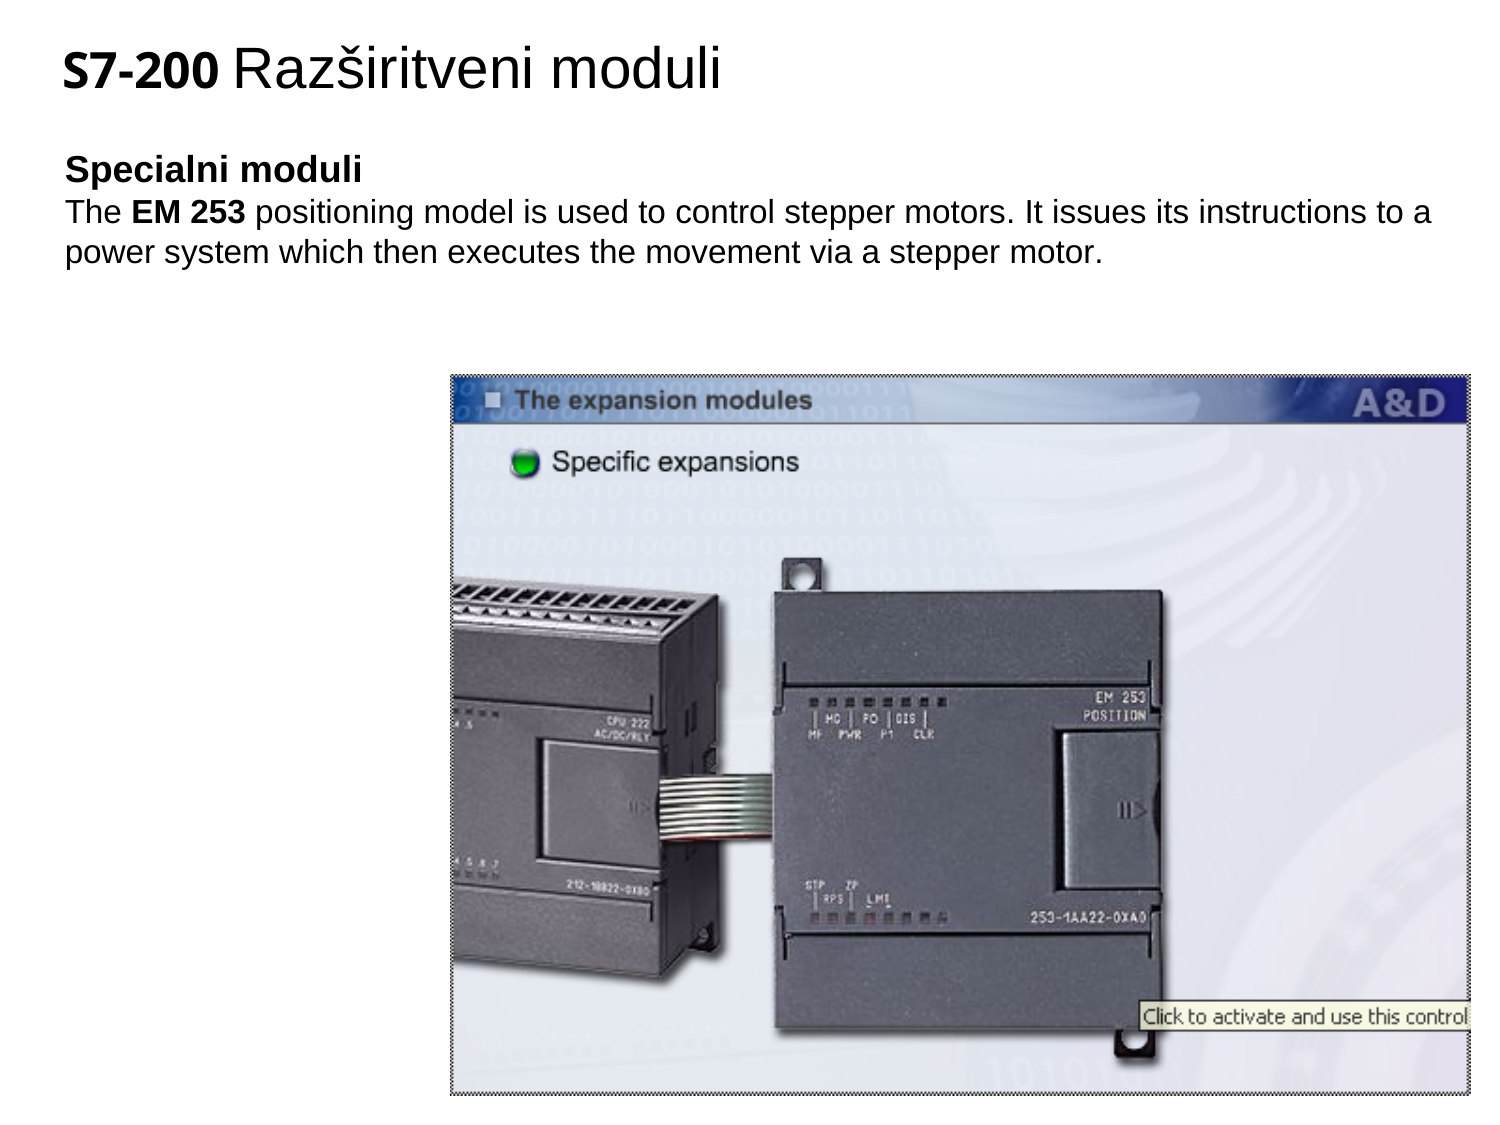

S7-200 Razširitveni moduli
Specialni moduli
The EM 253 positioning model is used to control stepper motors. It issues its instructions to a power system which then executes the movement via a stepper motor.